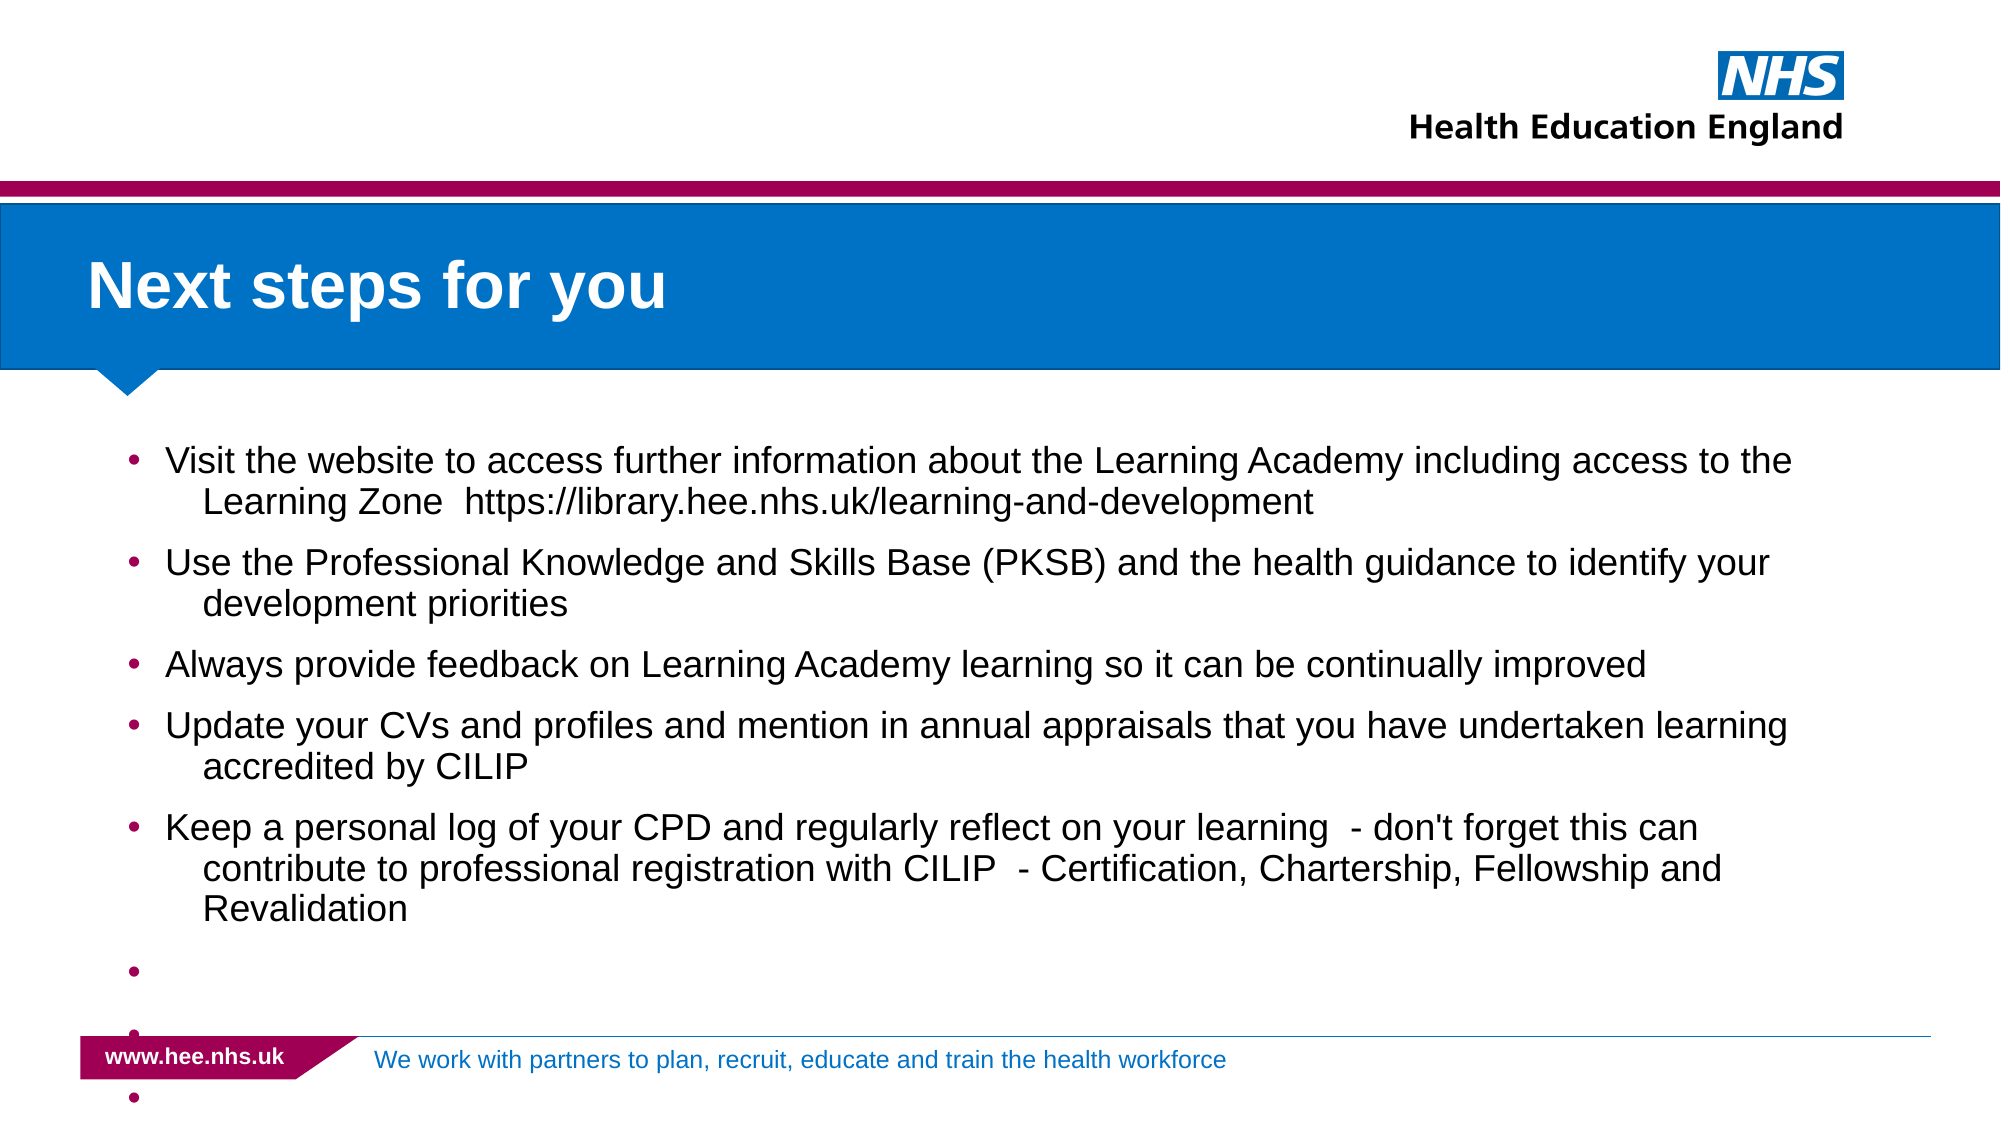

# Next steps for you
Visit the website to access further information about the Learning Academy including access to the Learning Zone  https://library.hee.nhs.uk/learning-and-development
Use the Professional Knowledge and Skills Base (PKSB) and the health guidance to identify your development priorities
Always provide feedback on Learning Academy learning so it can be continually improved
Update your CVs and profiles and mention in annual appraisals that you have undertaken learning accredited by CILIP
Keep a personal log of your CPD and regularly reflect on your learning  - don't forget this can contribute to professional registration with CILIP  - Certification, Chartership, Fellowship and Revalidation